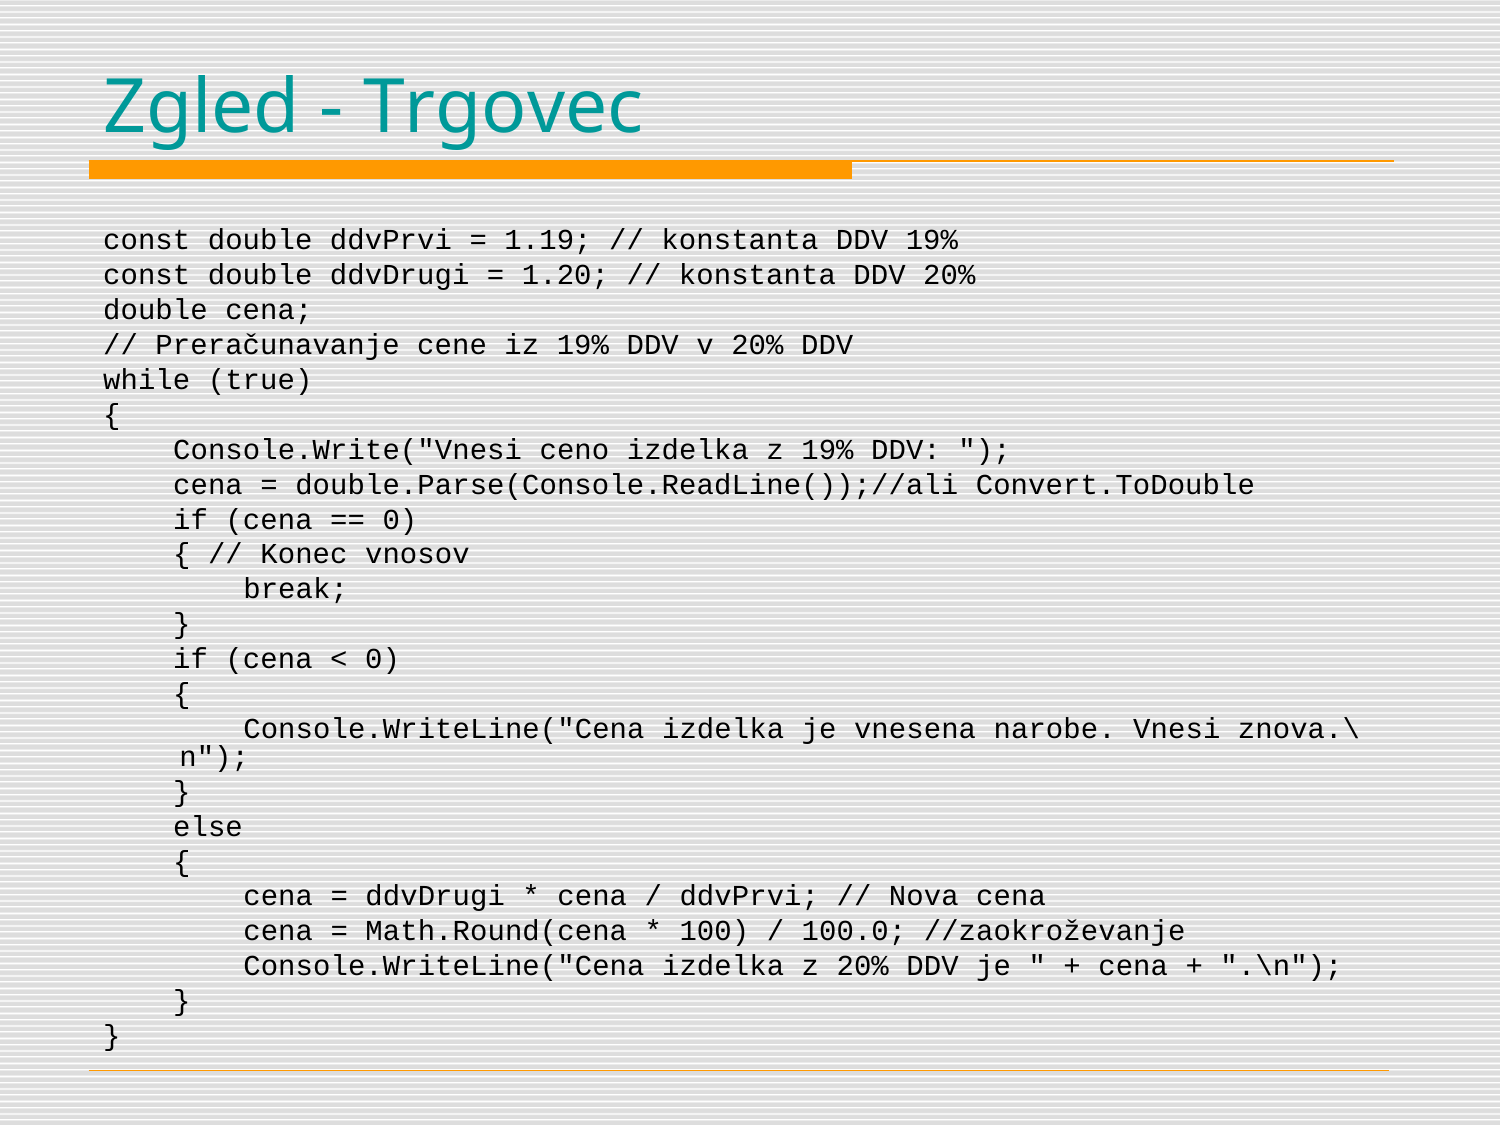

# Zgled - Trgovec
const double ddvPrvi = 1.19; // konstanta DDV 19%
const double ddvDrugi = 1.20; // konstanta DDV 20%
double cena;
// Preračunavanje cene iz 19% DDV v 20% DDV
while (true)
{
 Console.Write("Vnesi ceno izdelka z 19% DDV: ");
 cena = double.Parse(Console.ReadLine());//ali Convert.ToDouble
 if (cena == 0)
 { // Konec vnosov
 break;
 }
 if (cena < 0)
 {
 Console.WriteLine("Cena izdelka je vnesena narobe. Vnesi znova.\n");
 }
 else
 {
 cena = ddvDrugi * cena / ddvPrvi; // Nova cena
 cena = Math.Round(cena * 100) / 100.0; //zaokroževanje
 Console.WriteLine("Cena izdelka z 20% DDV je " + cena + ".\n");
 }
}